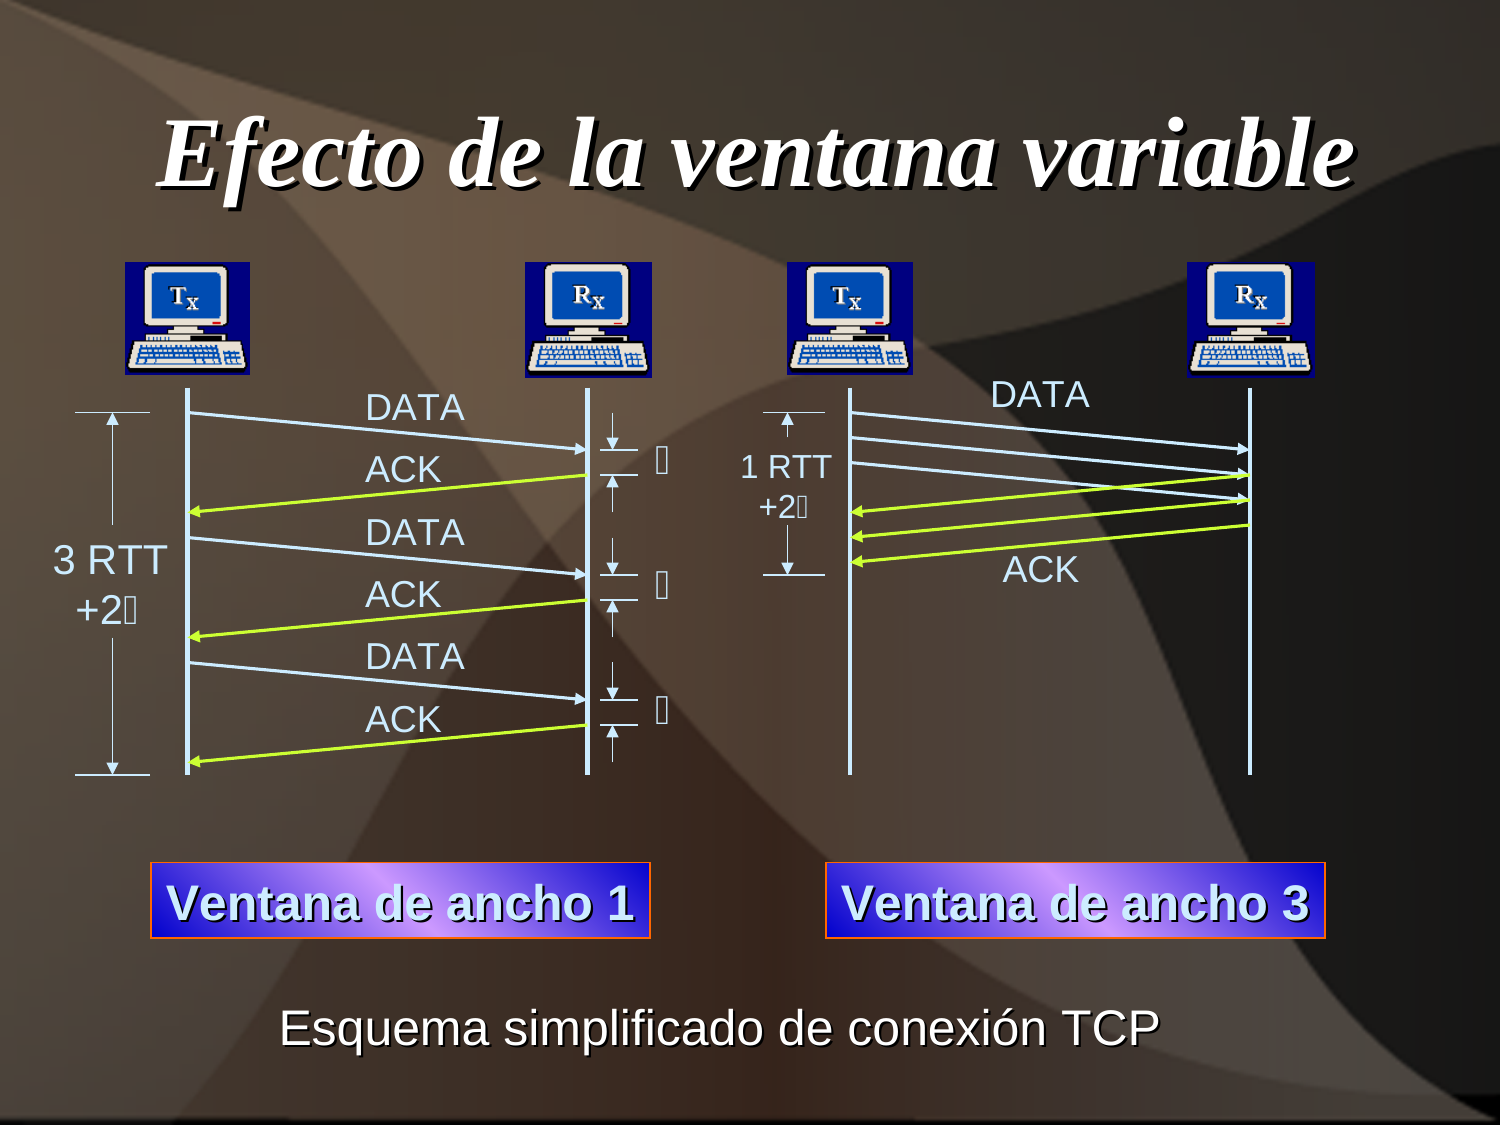

Efecto de la ventana variable
DATA
DATA

ACK
1 RTT
 +2
DATA
3 RTT
 +2
ACK

ACK
DATA

ACK
Ventana de ancho 1
Ventana de ancho 3
Esquema simplificado de conexión TCP